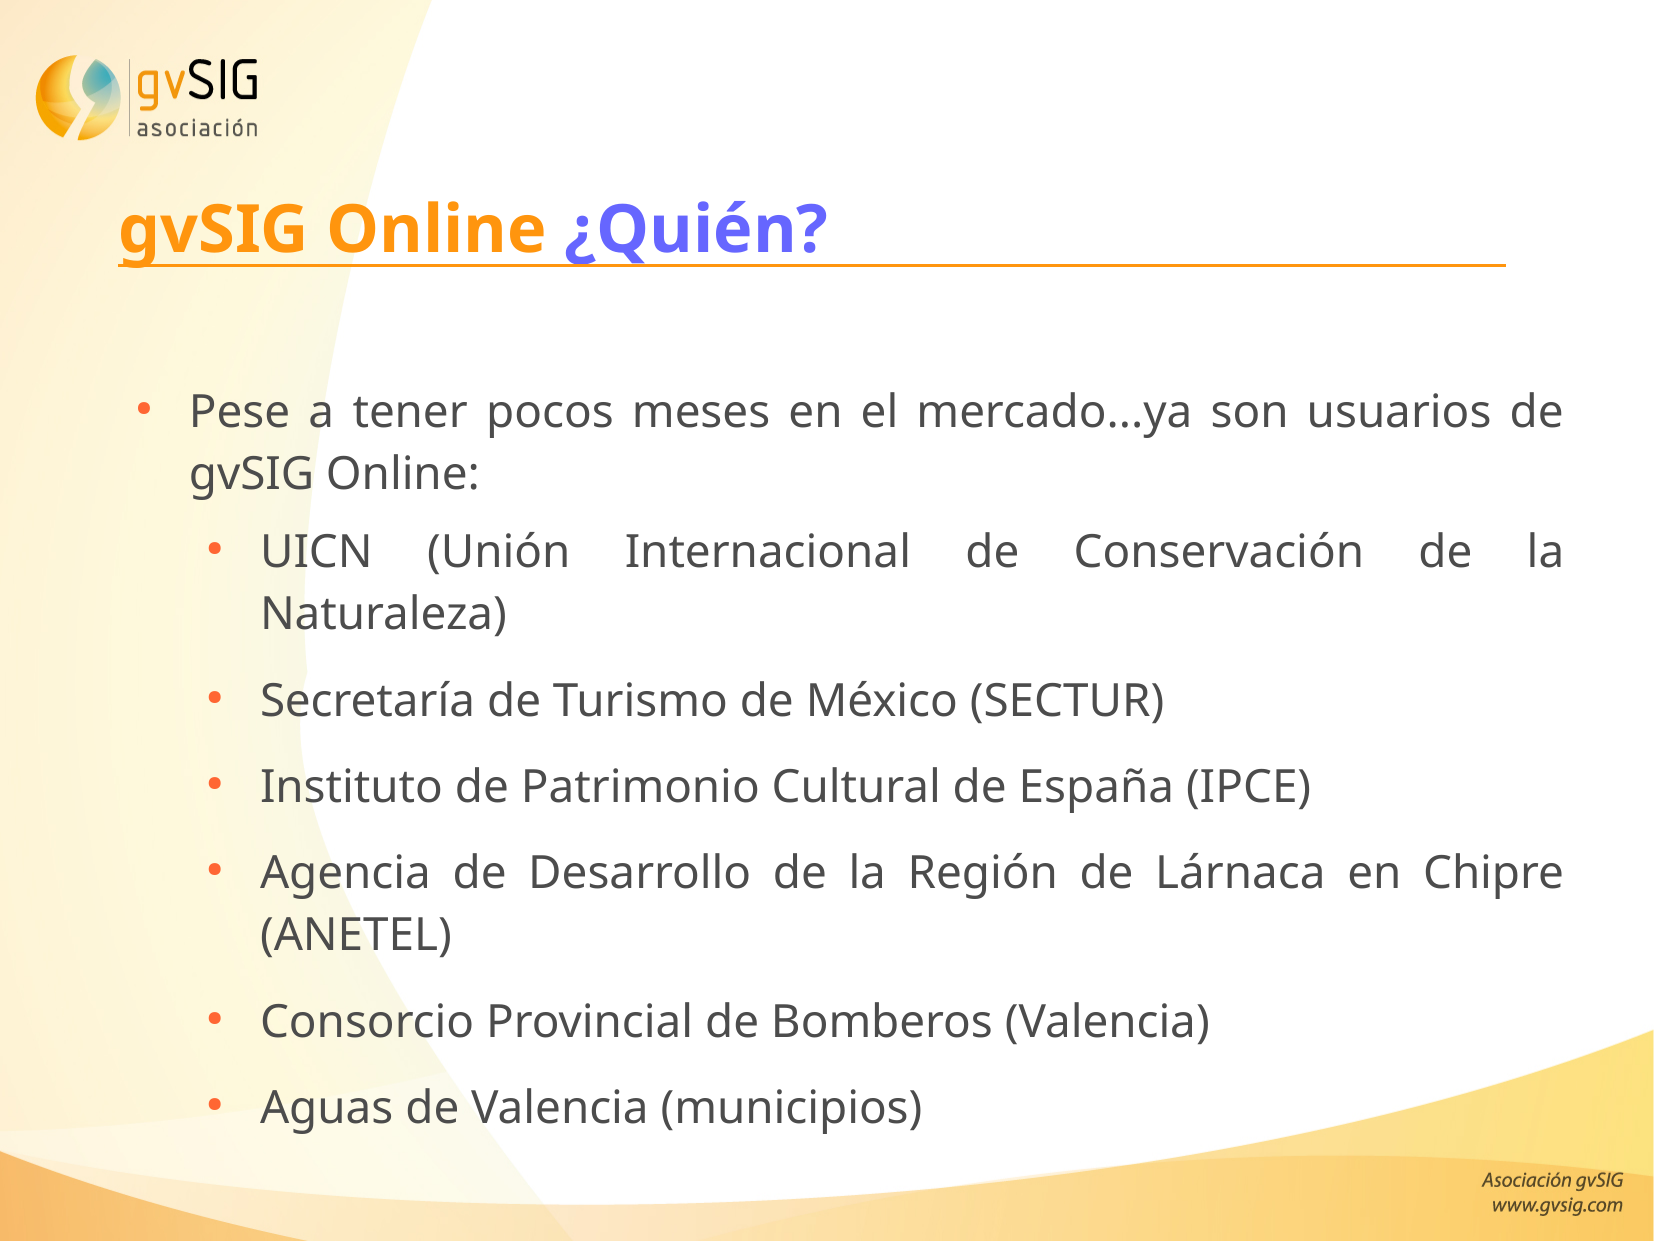

# gvSIG Online ¿Quién?
Pese a tener pocos meses en el mercado...ya son usuarios de gvSIG Online:
UICN (Unión Internacional de Conservación de la Naturaleza)
Secretaría de Turismo de México (SECTUR)
Instituto de Patrimonio Cultural de España (IPCE)
Agencia de Desarrollo de la Región de Lárnaca en Chipre (ANETEL)
Consorcio Provincial de Bomberos (Valencia)
Aguas de Valencia (municipios)